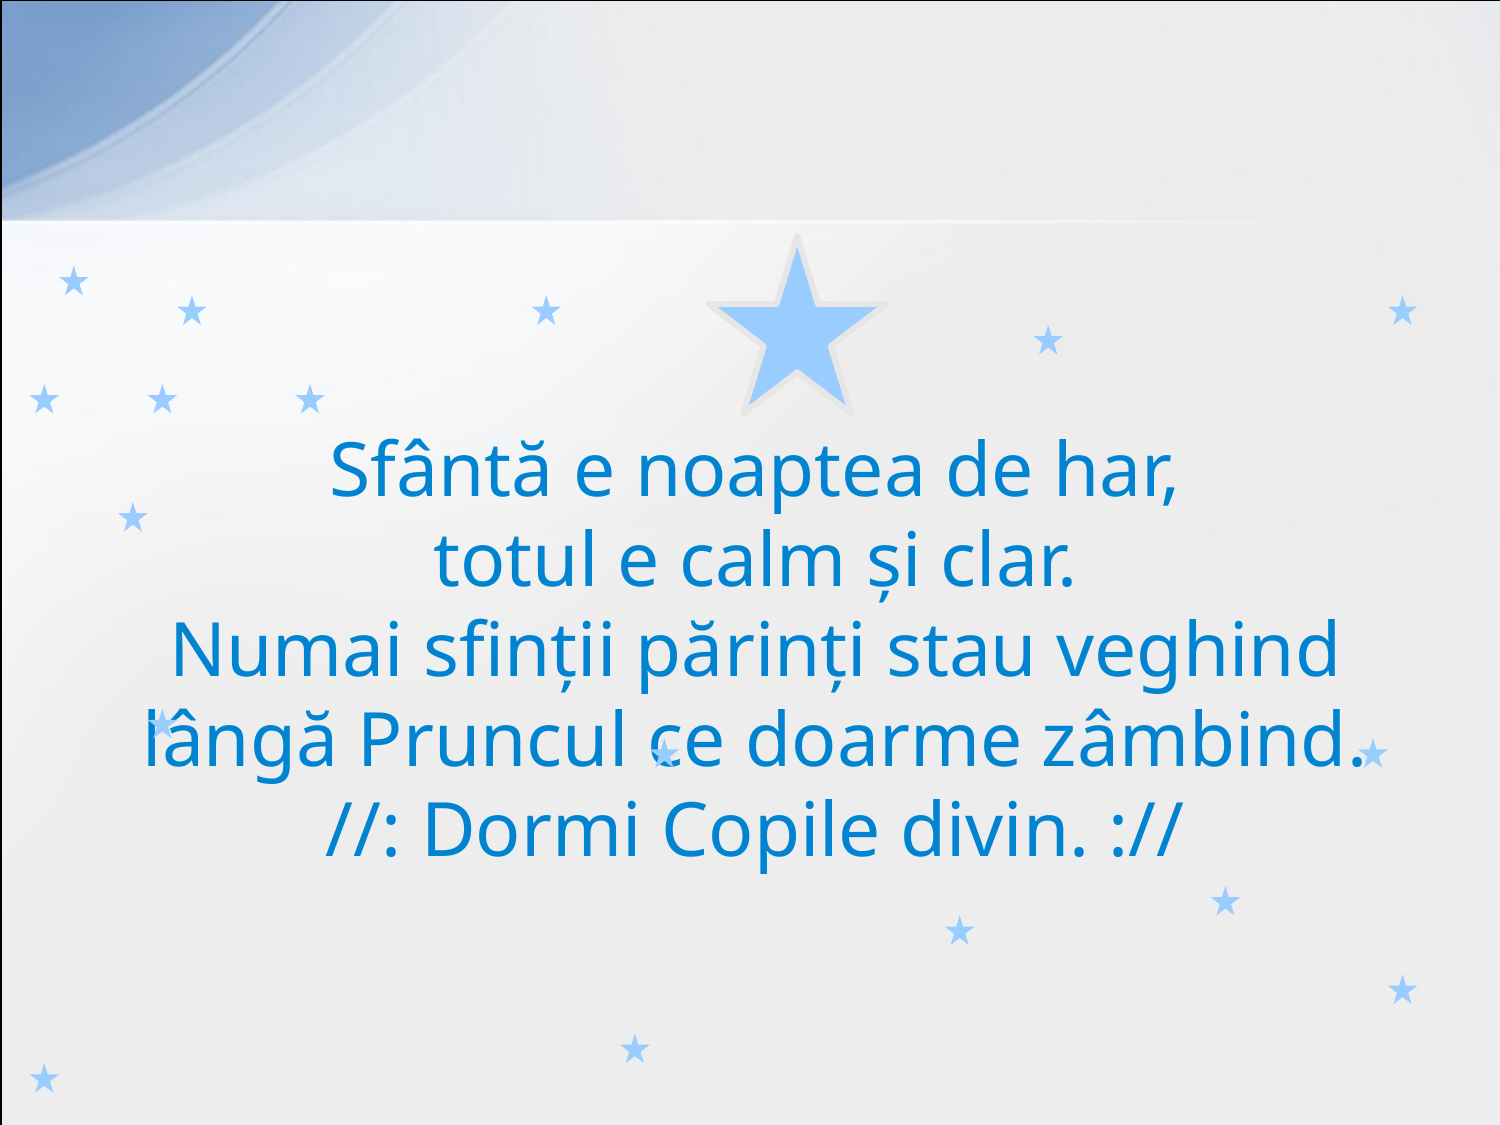

# Sfântă e noaptea de har,
totul e calm şi clar.
Numai sfinţii părinţi stau veghind
lângă Pruncul ce doarme zâmbind.
//: Dormi Copile divin. ://